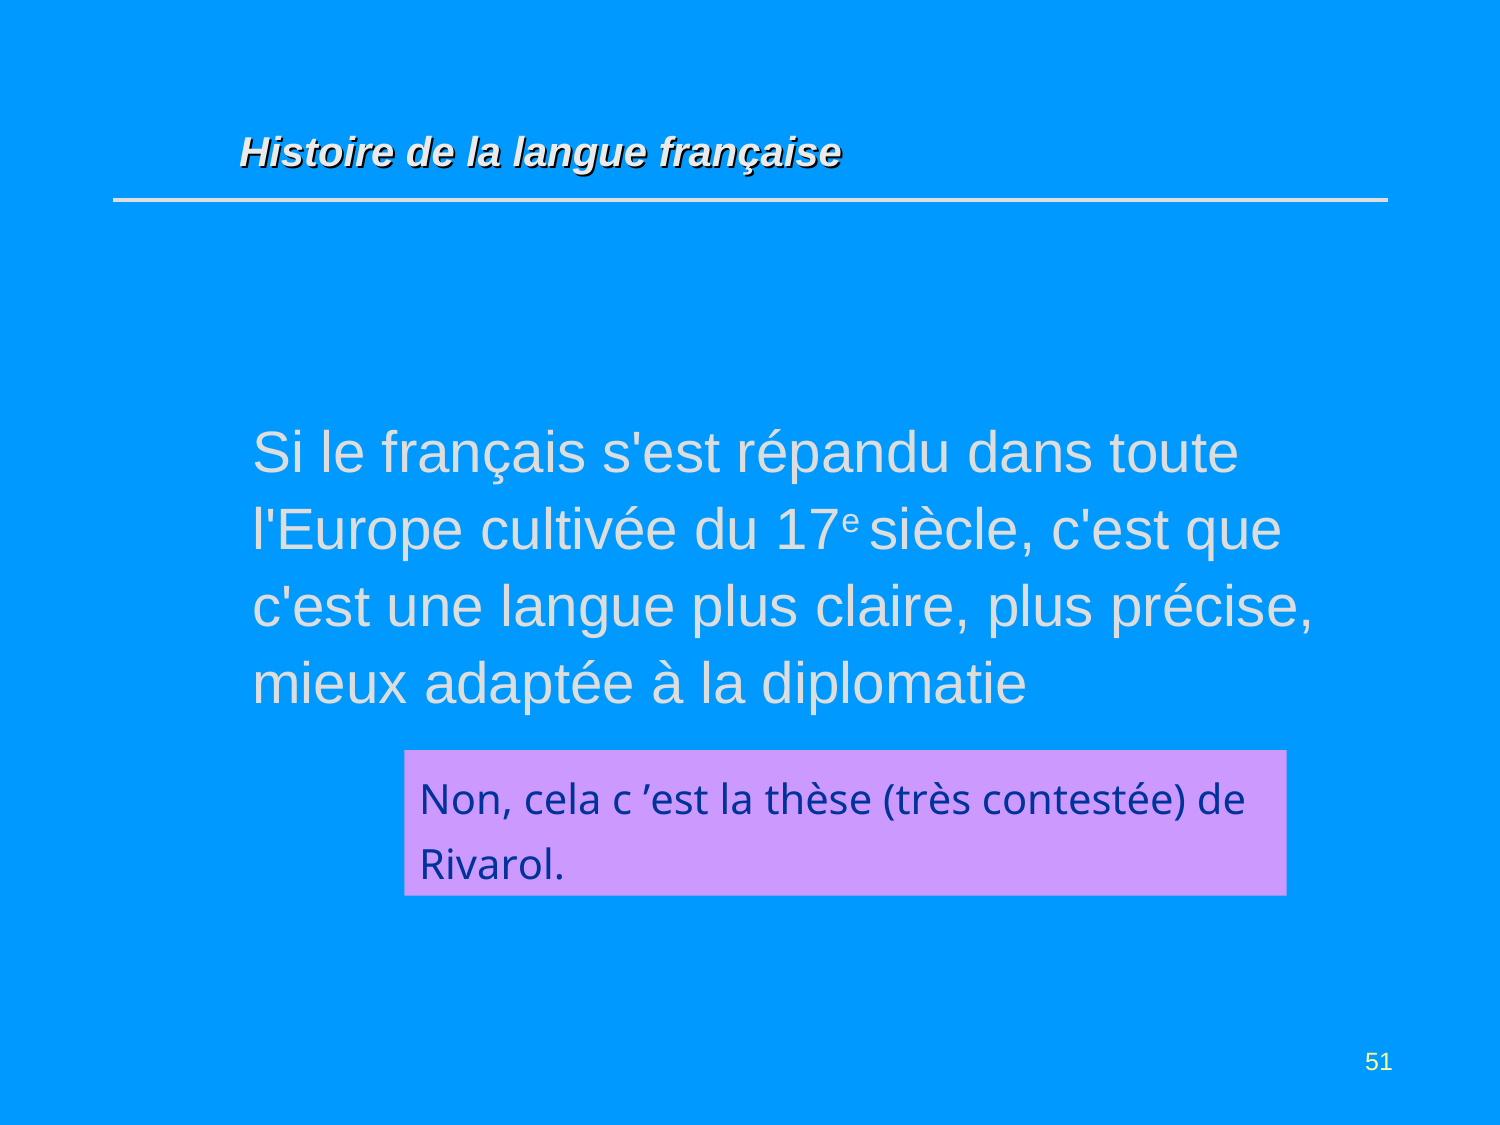

Histoire de la langue française
Si le français s'est répandu dans toute l'Europe cultivée du 17e siècle, c'est que c'est une langue plus claire, plus précise, mieux adaptée à la diplomatie
Vrai / Faux ?
Non, cela c ’est la thèse (très contestée) de Rivarol.
51